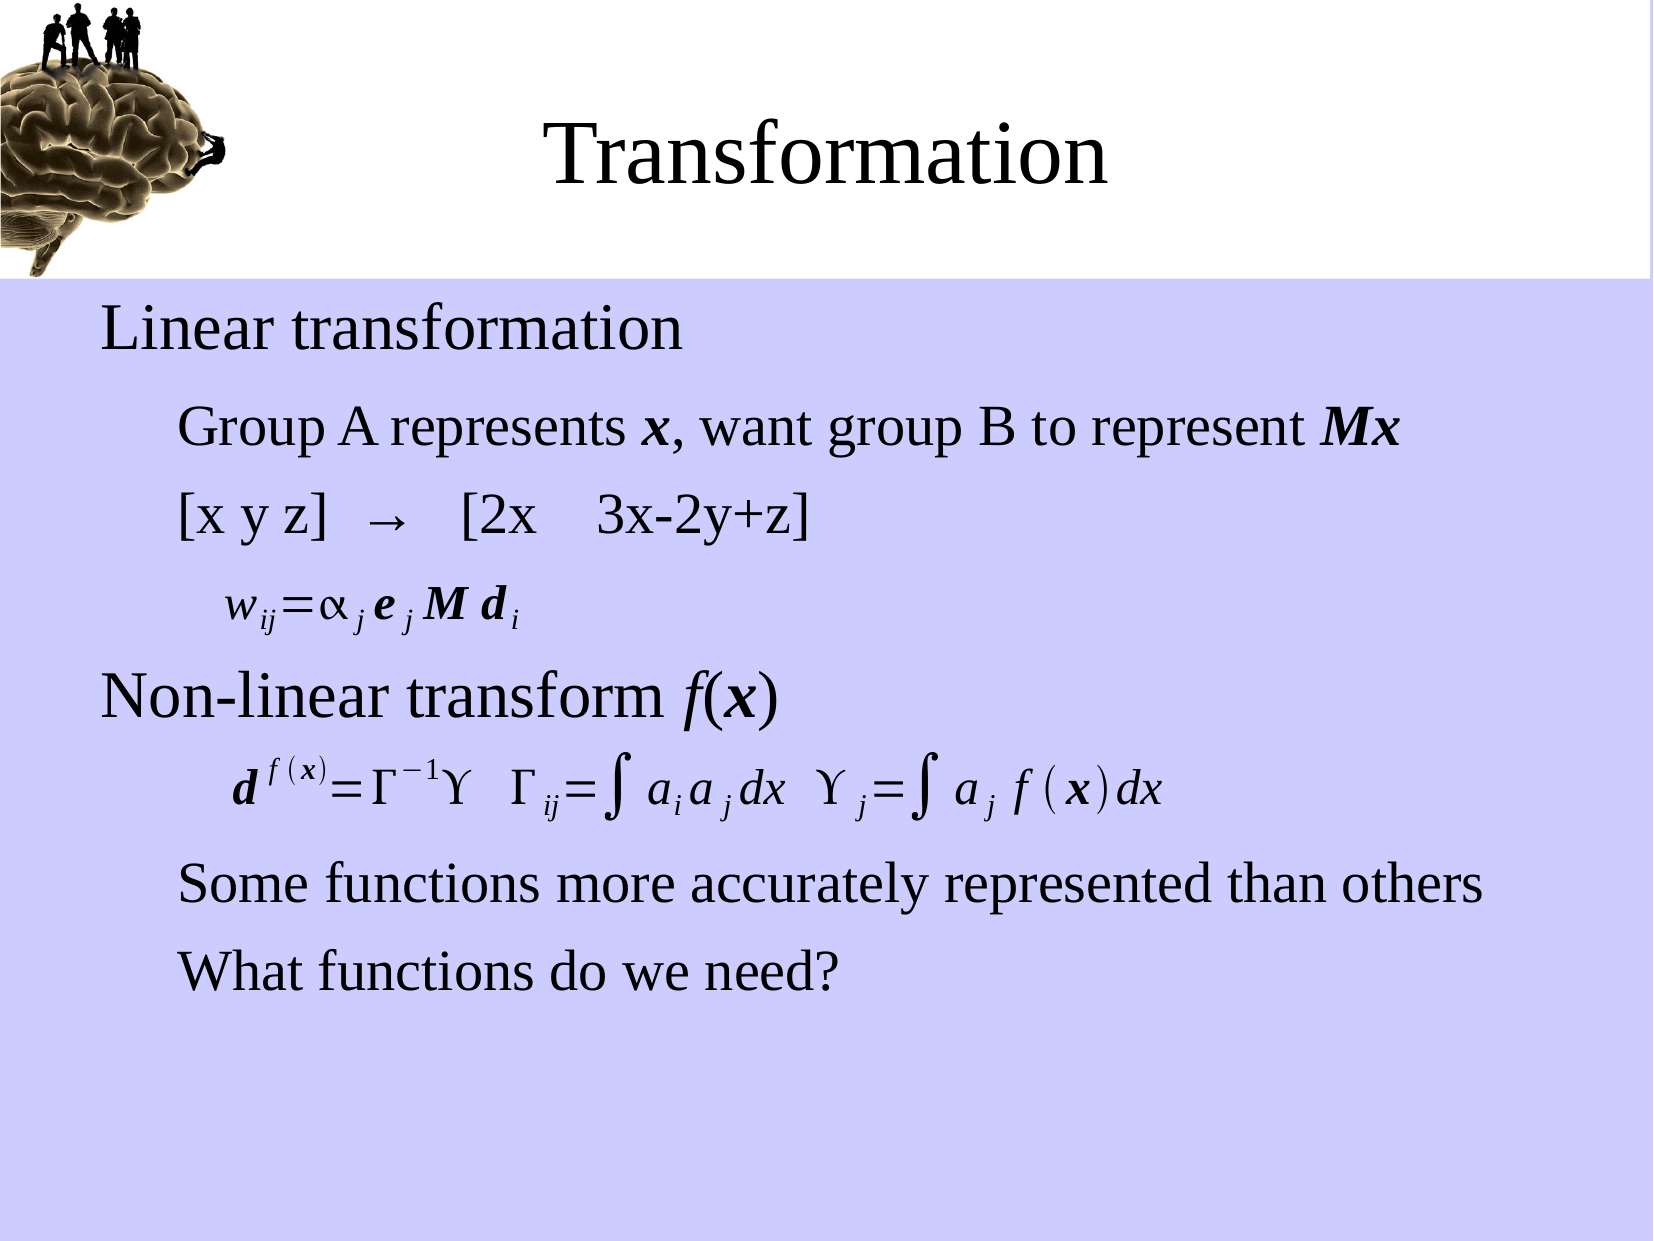

# Transformation
Linear transformation
Group A represents x, want group B to represent Mx
[x y z] → [2x 3x-2y+z]
Non-linear transform f(x)
Some functions more accurately represented than others
What functions do we need?